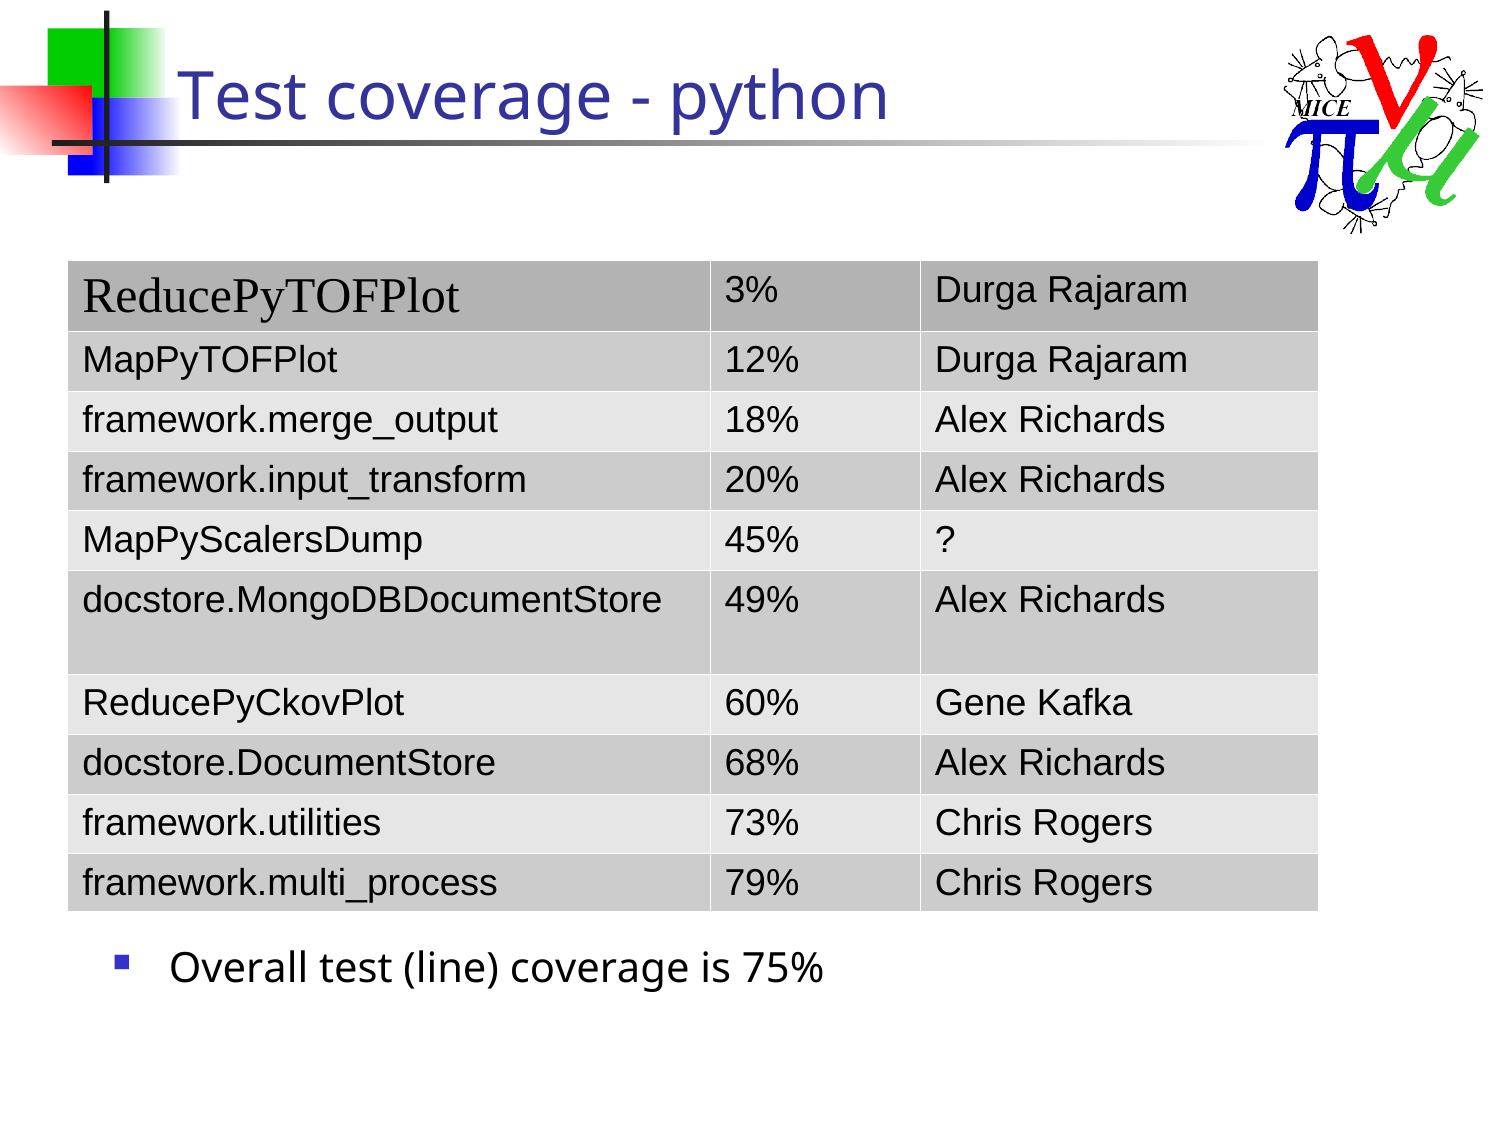

# Test coverage - python
| ReducePyTOFPlot | 3% | Durga Rajaram |
| --- | --- | --- |
| MapPyTOFPlot | 12% | Durga Rajaram |
| framework.merge\_output | 18% | Alex Richards |
| framework.input\_transform | 20% | Alex Richards |
| MapPyScalersDump | 45% | ? |
| docstore.MongoDBDocumentStore | 49% | Alex Richards |
| ReducePyCkovPlot | 60% | Gene Kafka |
| docstore.DocumentStore | 68% | Alex Richards |
| framework.utilities | 73% | Chris Rogers |
| framework.multi\_process | 79% | Chris Rogers |
Overall test (line) coverage is 75%